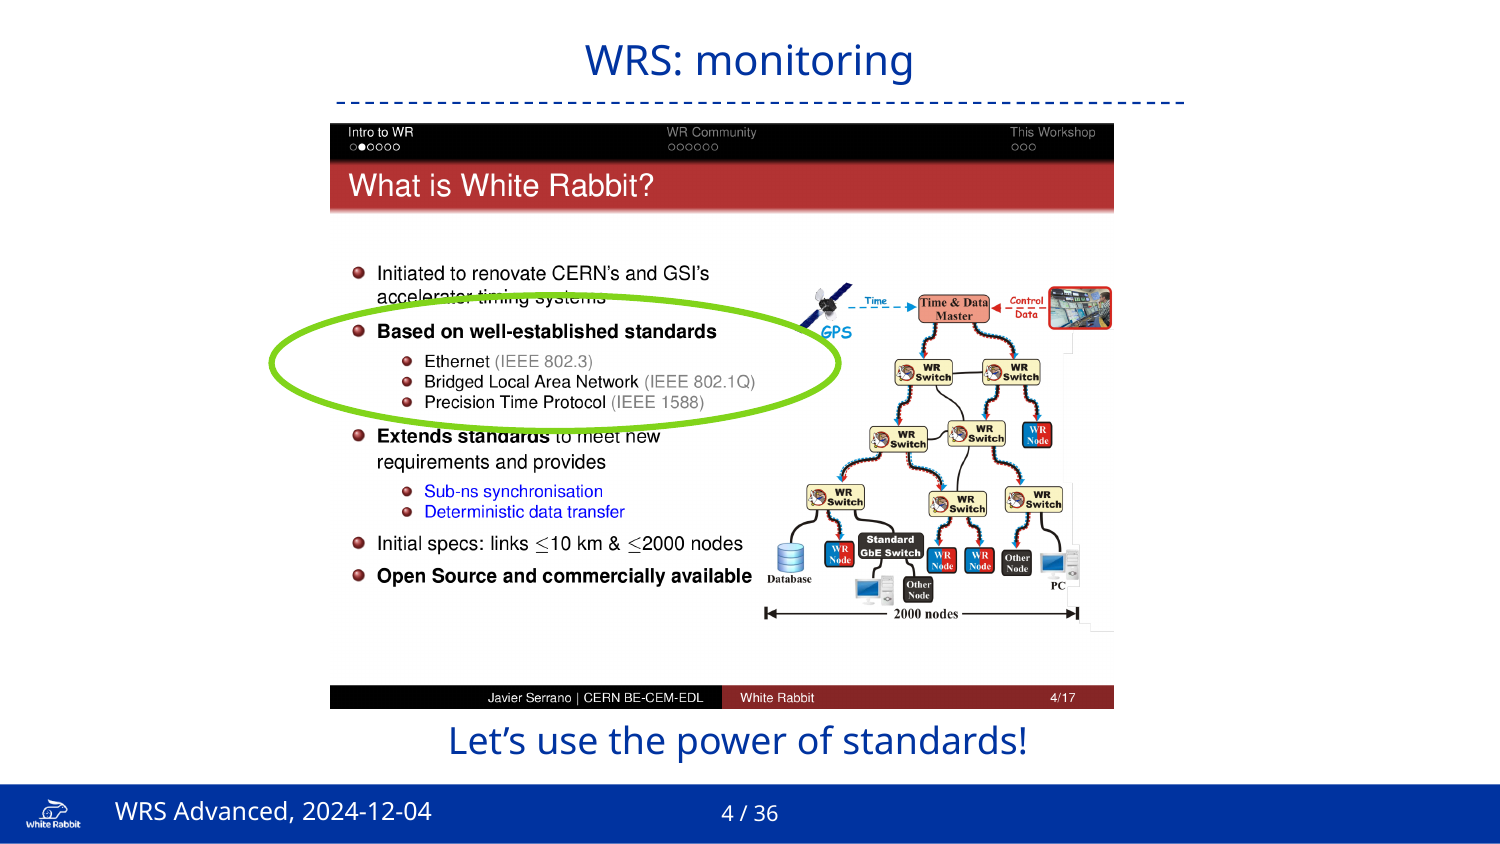

# WRS: monitoring
Let’s use the power of standards!
WRS Advanced, 2024-12-04